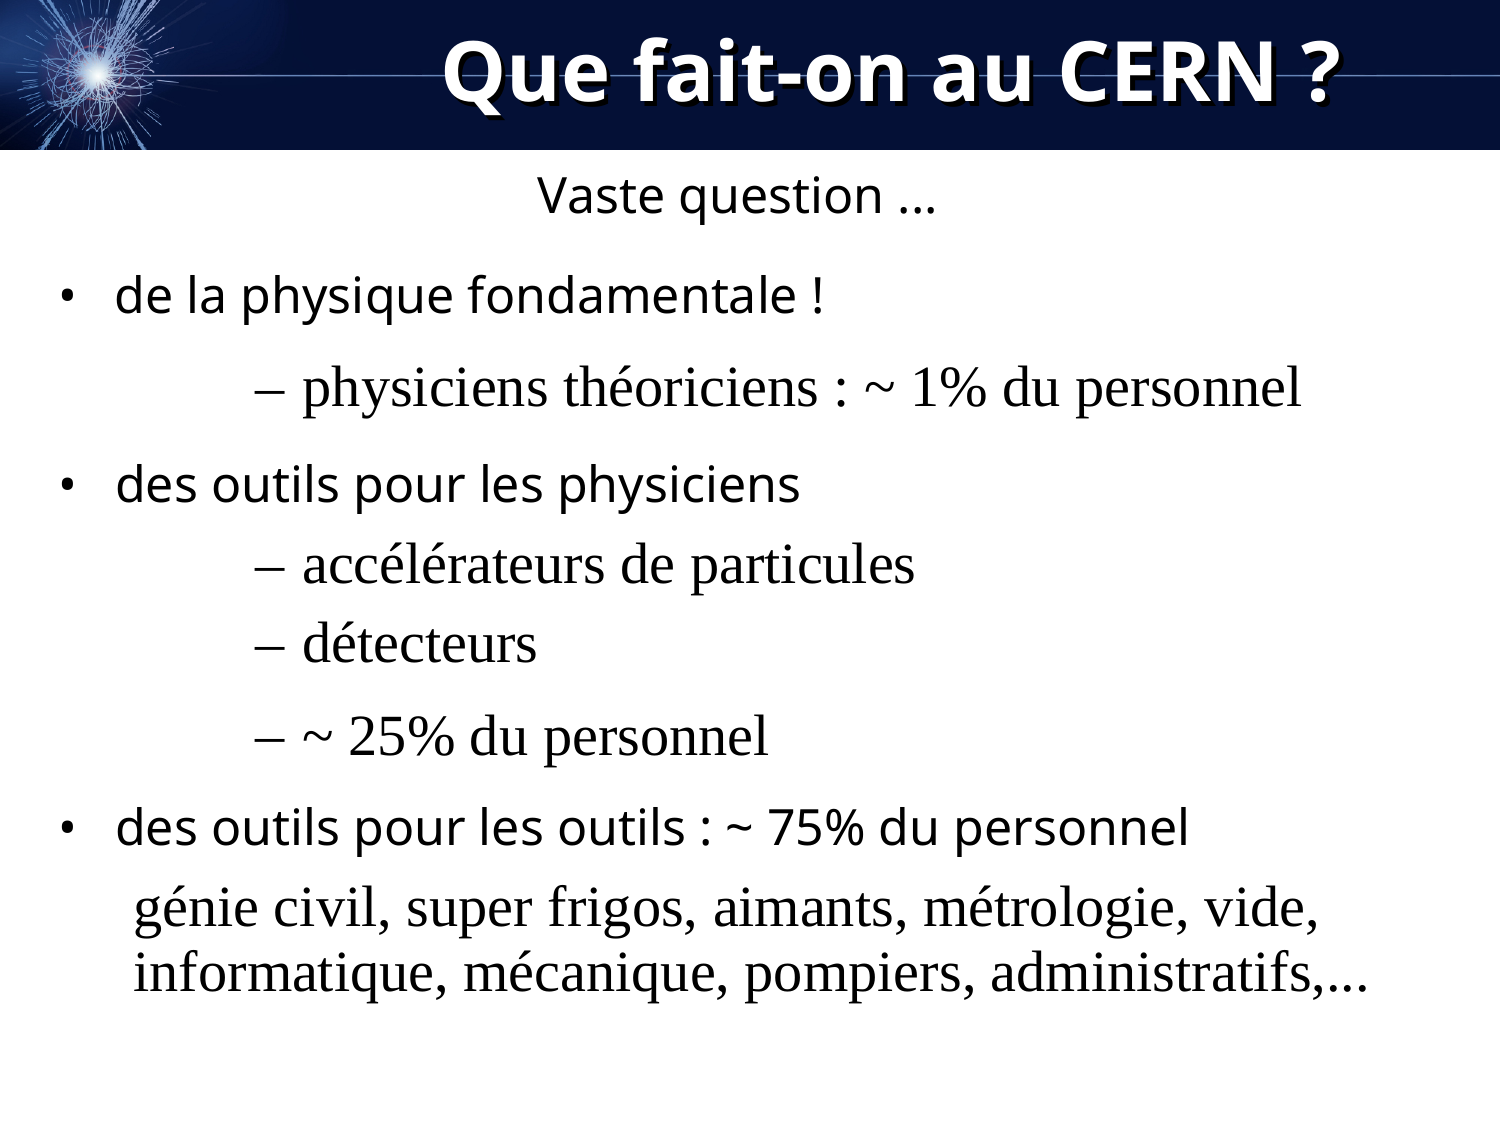

Que fait-on au CERN ?
# Vaste question ...
de la physique fondamentale !
physiciens théoriciens : ~ 1% du personnel
des outils pour les physiciens
accélérateurs de particules
détecteurs
~ 25% du personnel
des outils pour les outils : ~ 75% du personnel
génie civil, super frigos, aimants, métrologie, vide, informatique, mécanique, pompiers, administratifs,...
9